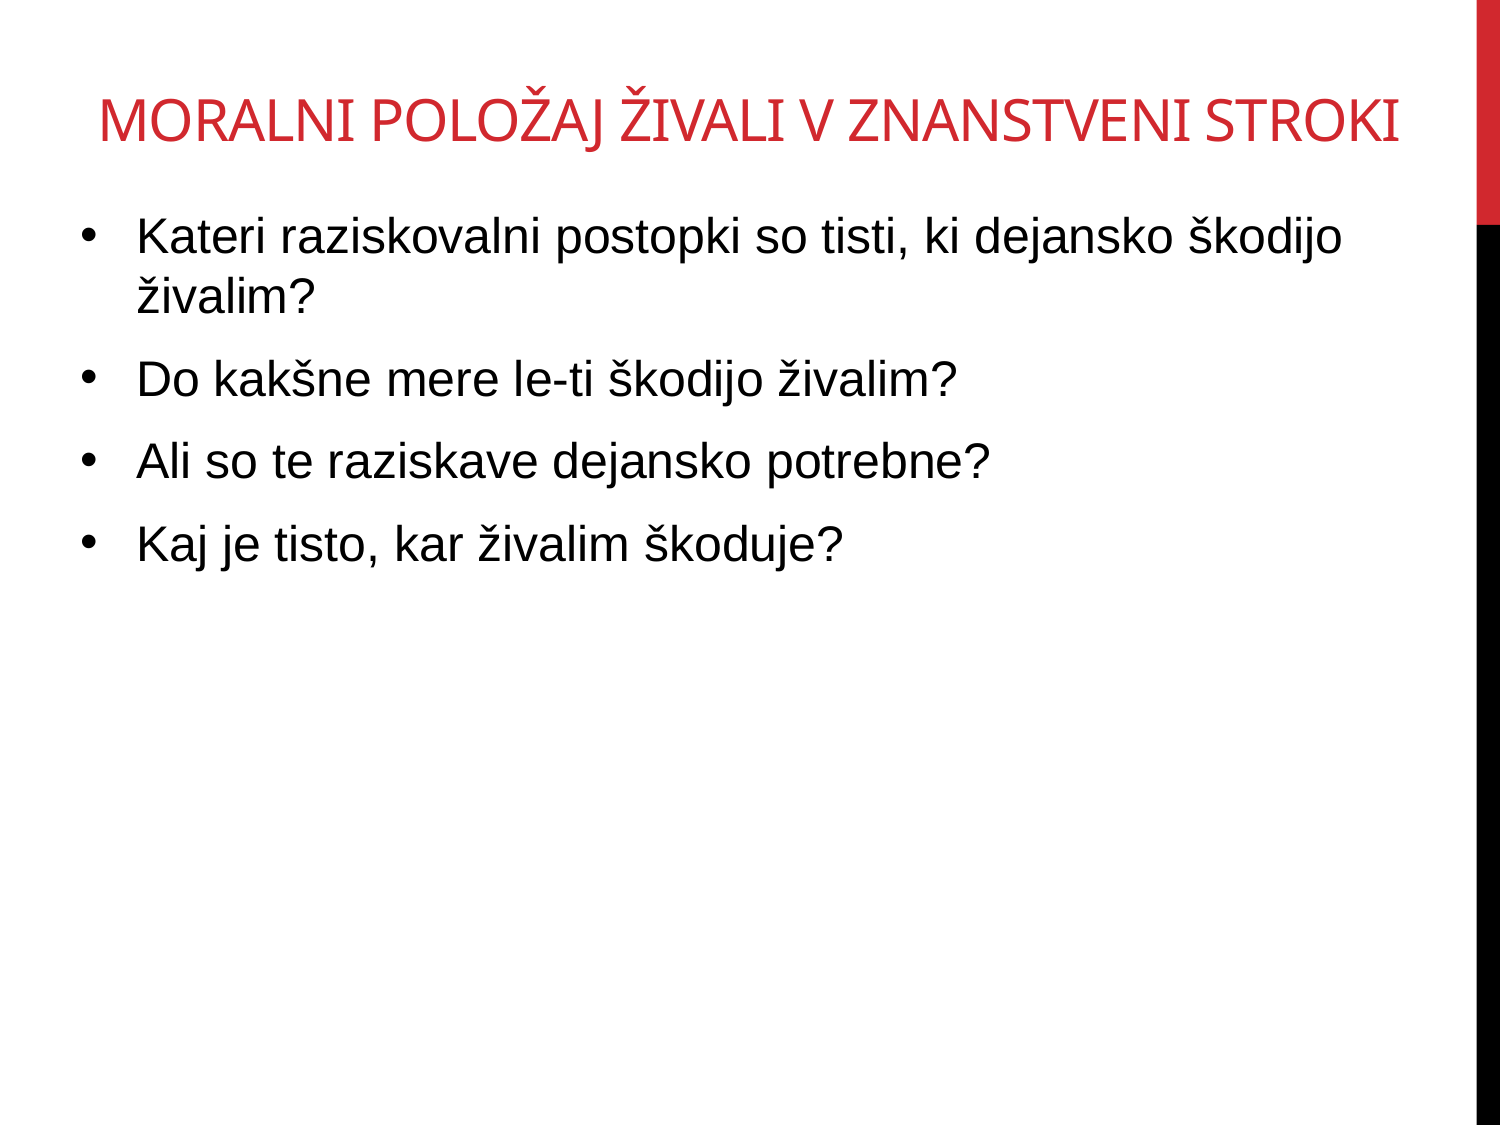

# Moralni položaj živali v znanstveni stroki
Kateri raziskovalni postopki so tisti, ki dejansko škodijo živalim?
Do kakšne mere le-ti škodijo živalim?
Ali so te raziskave dejansko potrebne?
Kaj je tisto, kar živalim škoduje?